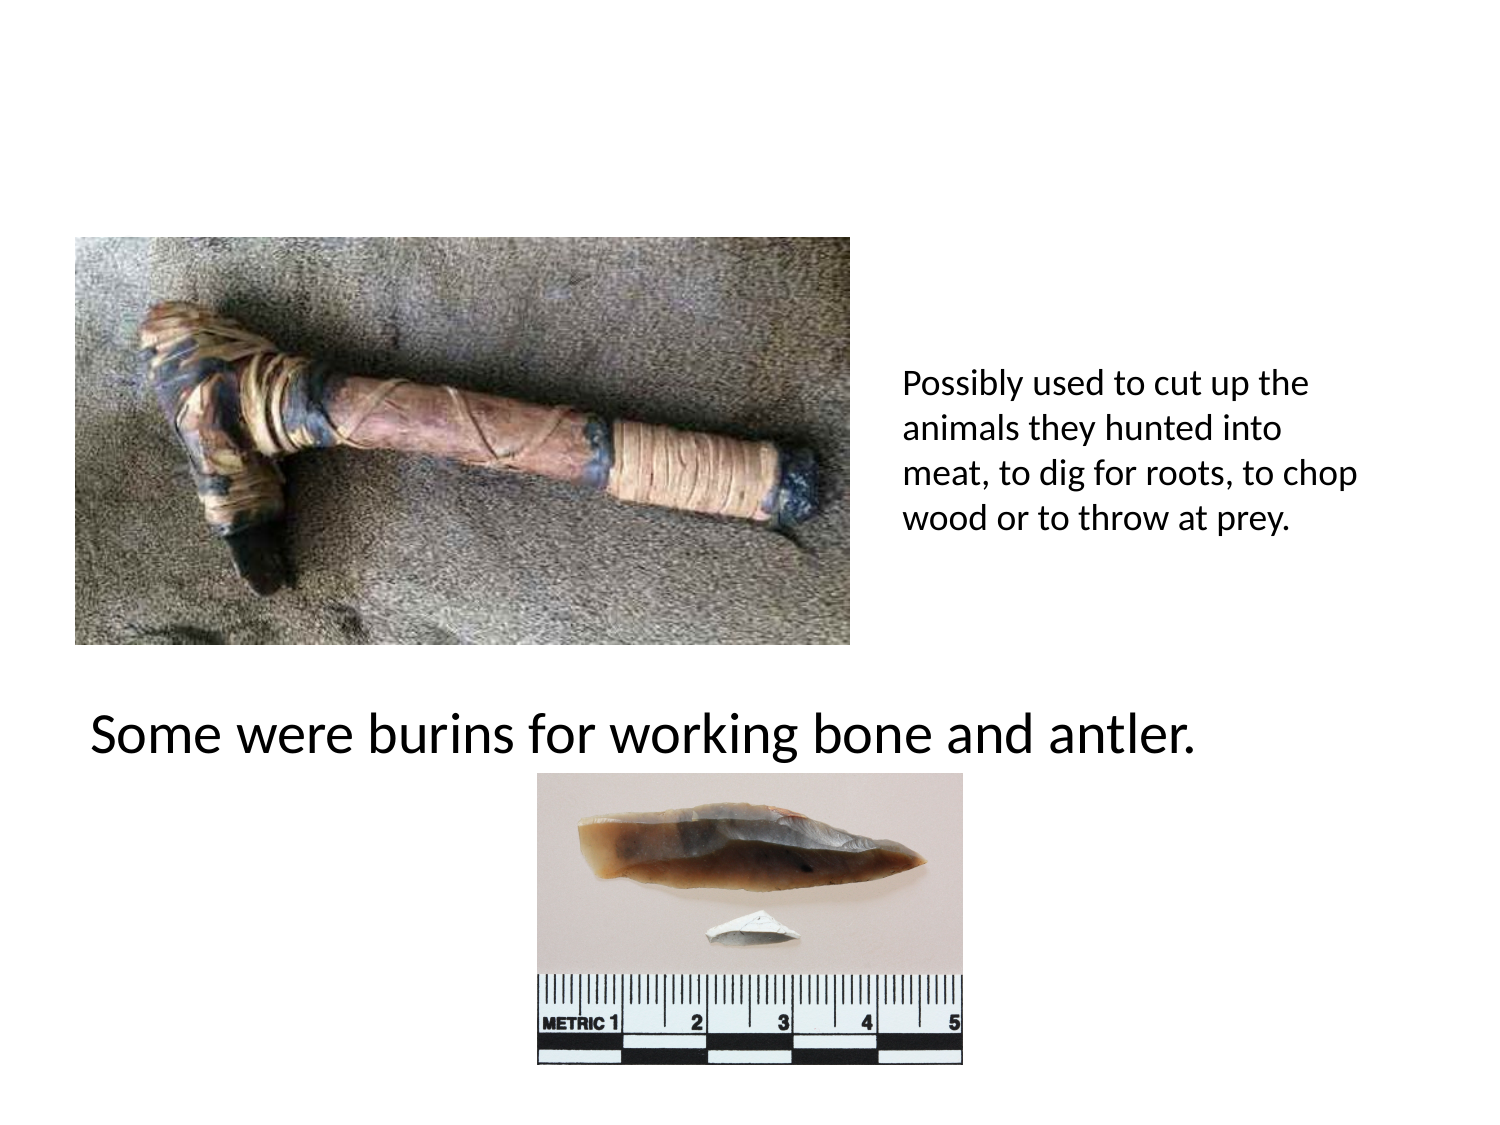

# Three tranchet axes have also been discovered.
Possibly used to cut up the animals they hunted into meat, to dig for roots, to chop wood or to throw at prey.
Some were burins for working bone and antler.